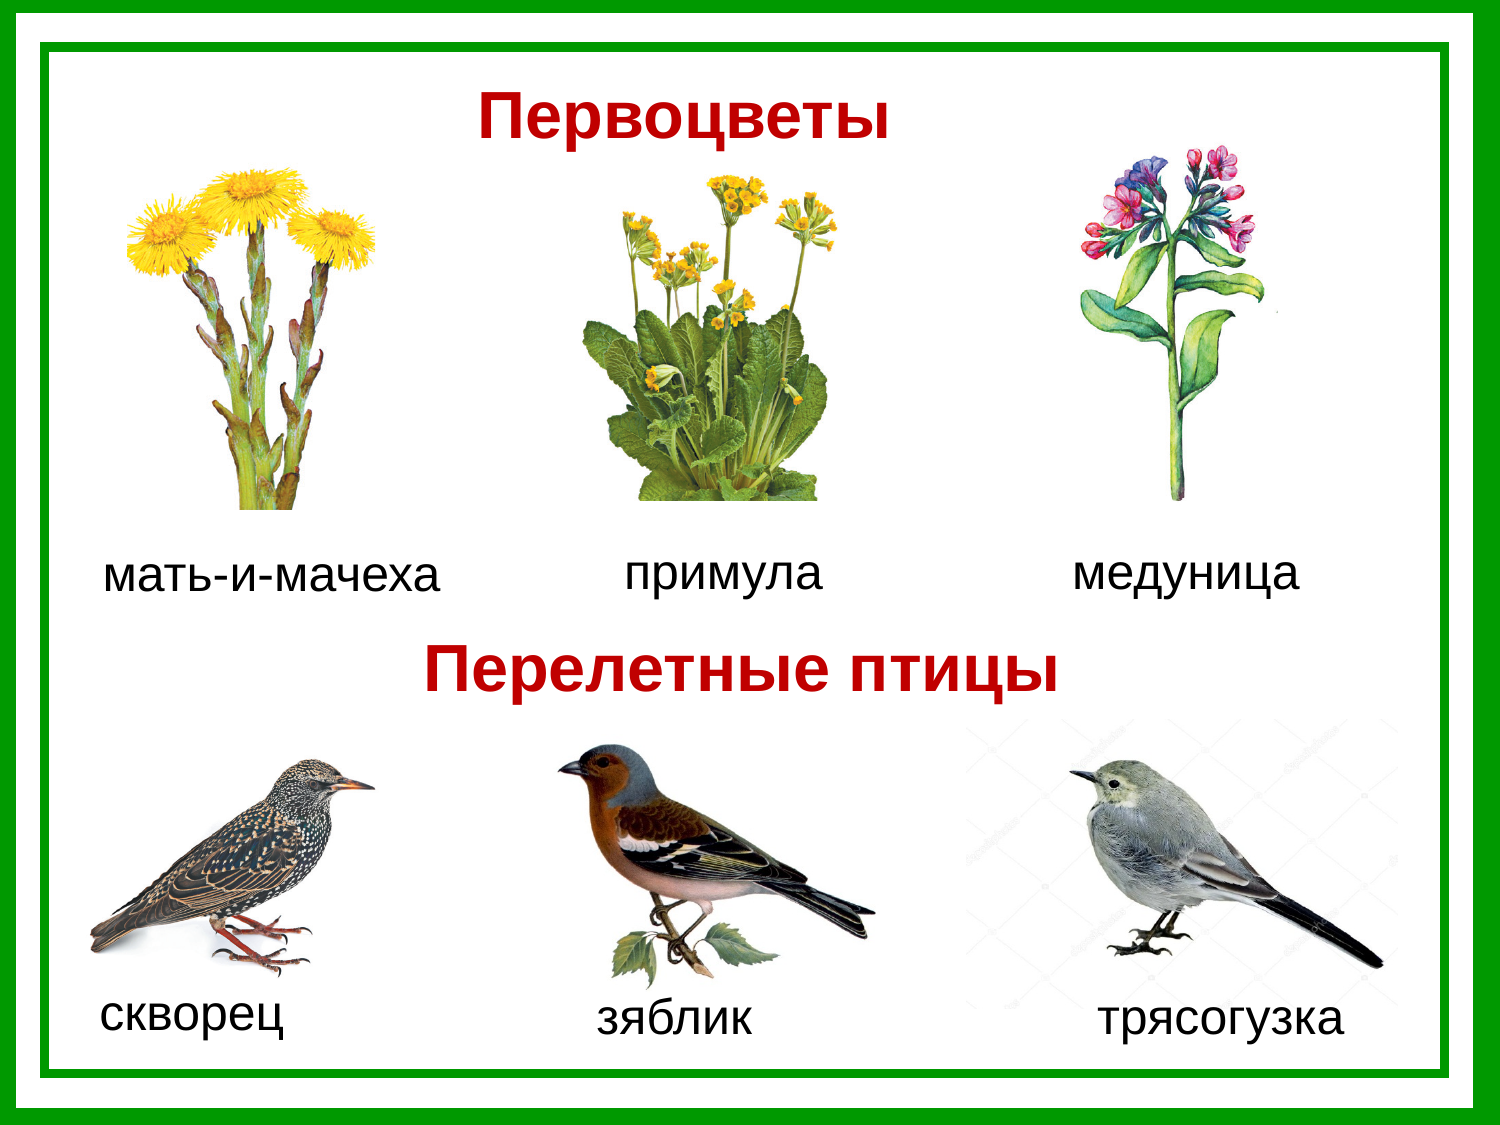

Первоцветы
примула
медуница
мать-и-мачеха
Перелетные птицы
скворец
трясогузка
зяблик